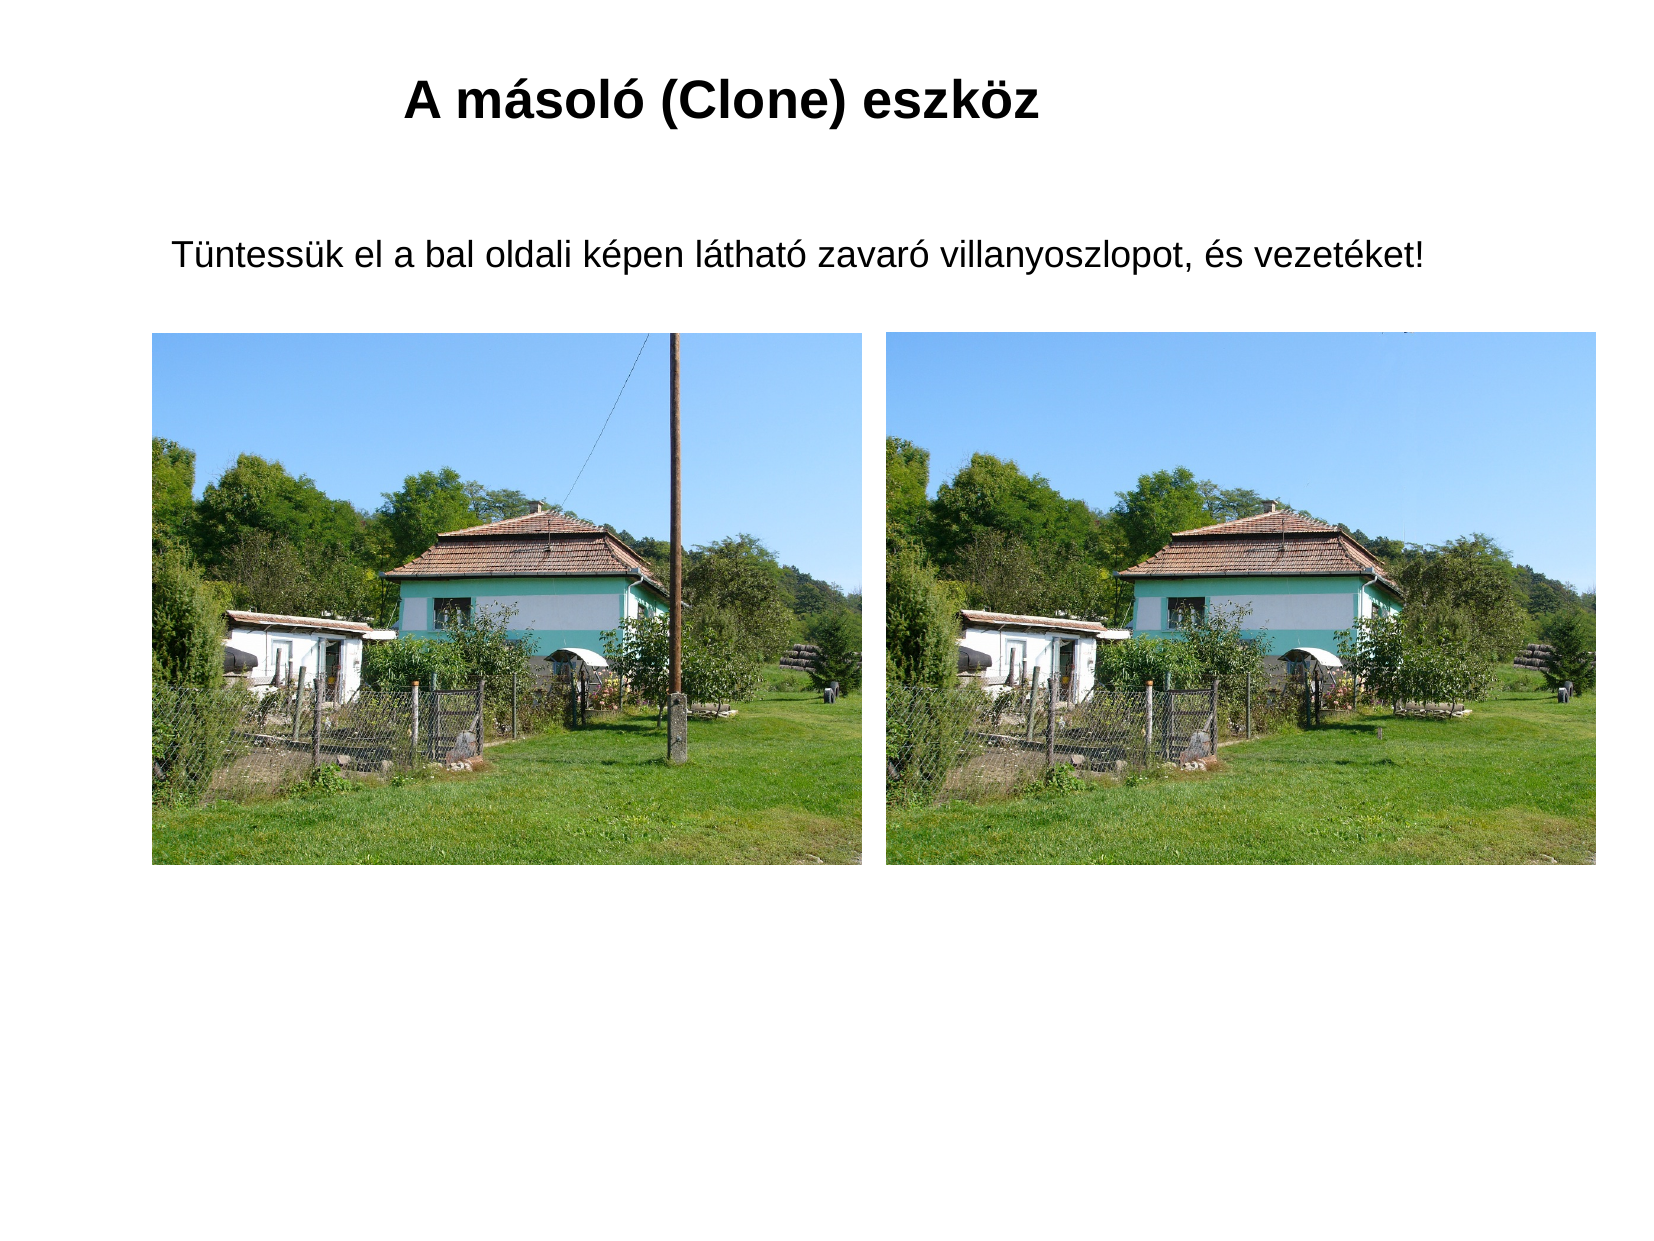

A másoló (Clone) eszköz
Tüntessük el a bal oldali képen látható zavaró villanyoszlopot, és vezetéket!